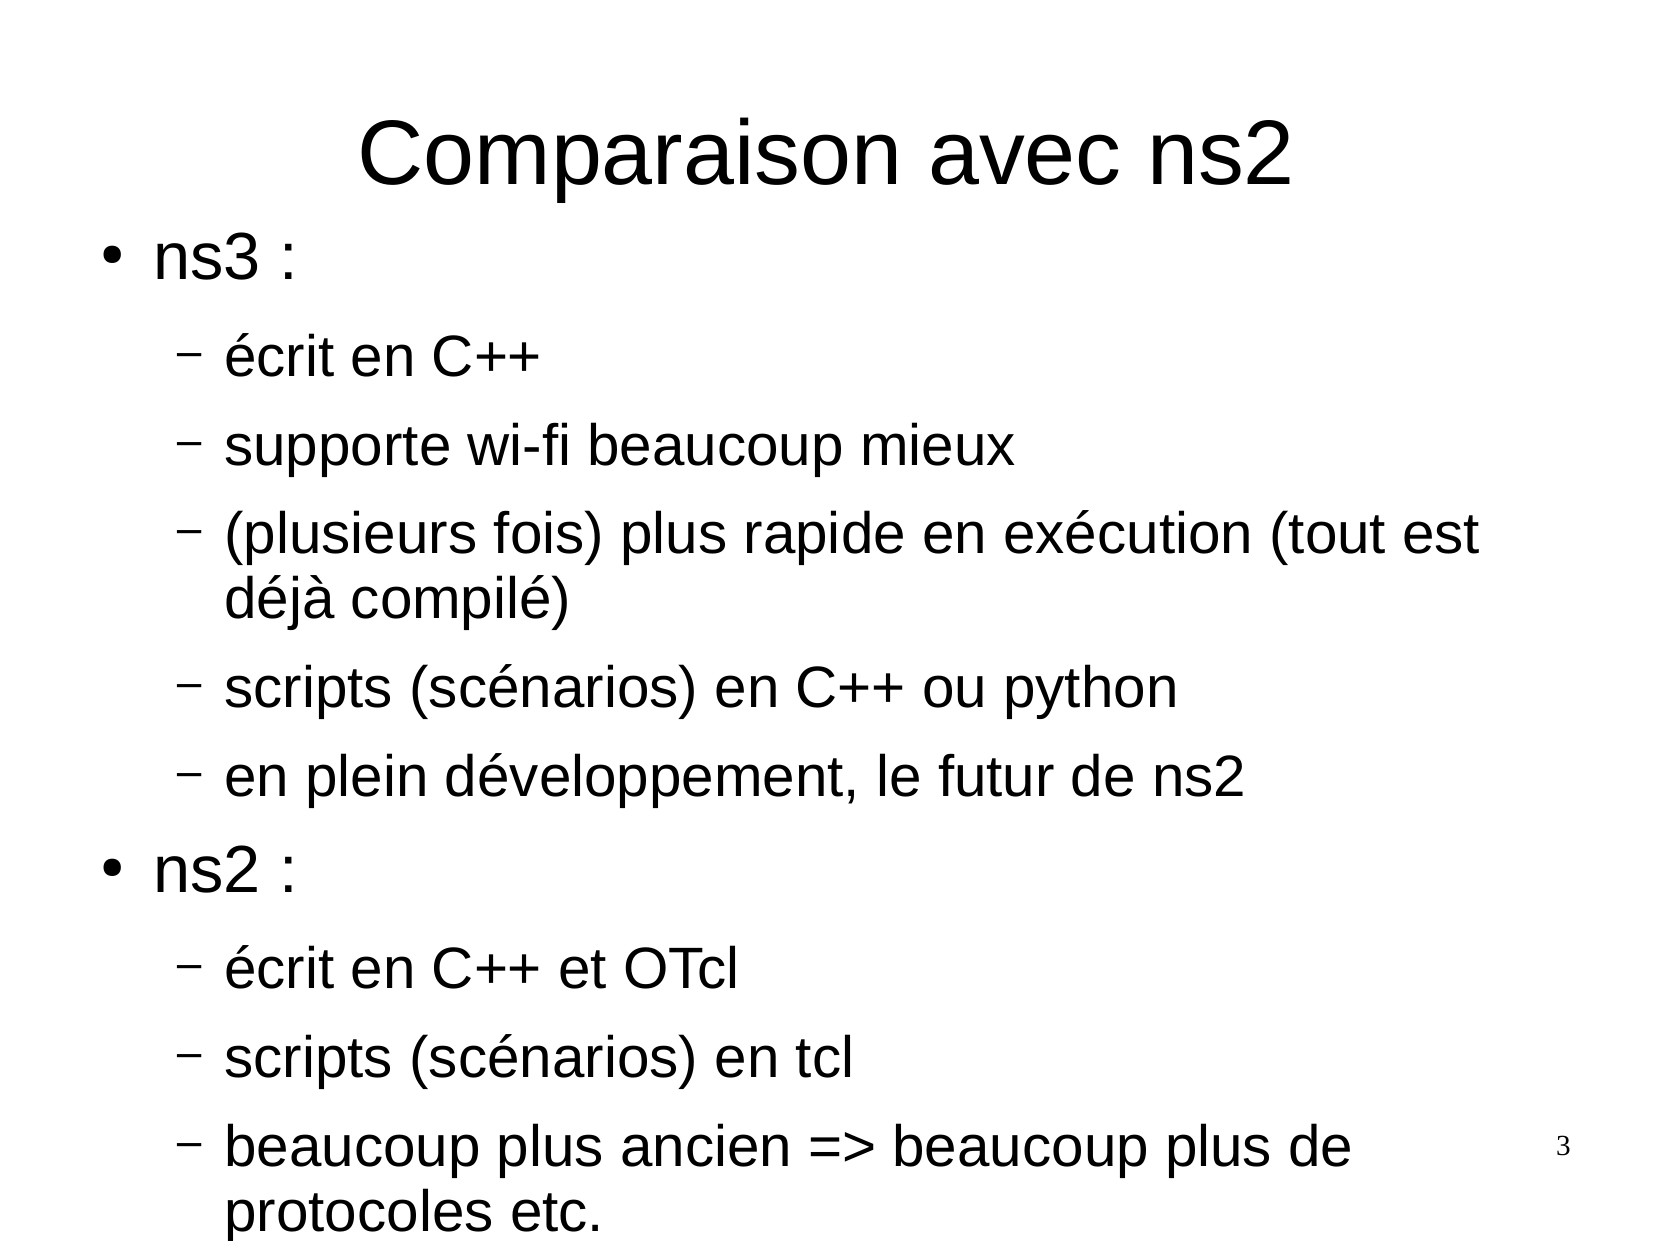

# Comparaison avec ns2
ns3 :
écrit en C++
supporte wi-fi beaucoup mieux
(plusieurs fois) plus rapide en exécution (tout est déjà compilé)
scripts (scénarios) en C++ ou python
en plein développement, le futur de ns2
ns2 :
écrit en C++ et OTcl
scripts (scénarios) en tcl
beaucoup plus ancien => beaucoup plus de protocoles etc.
3